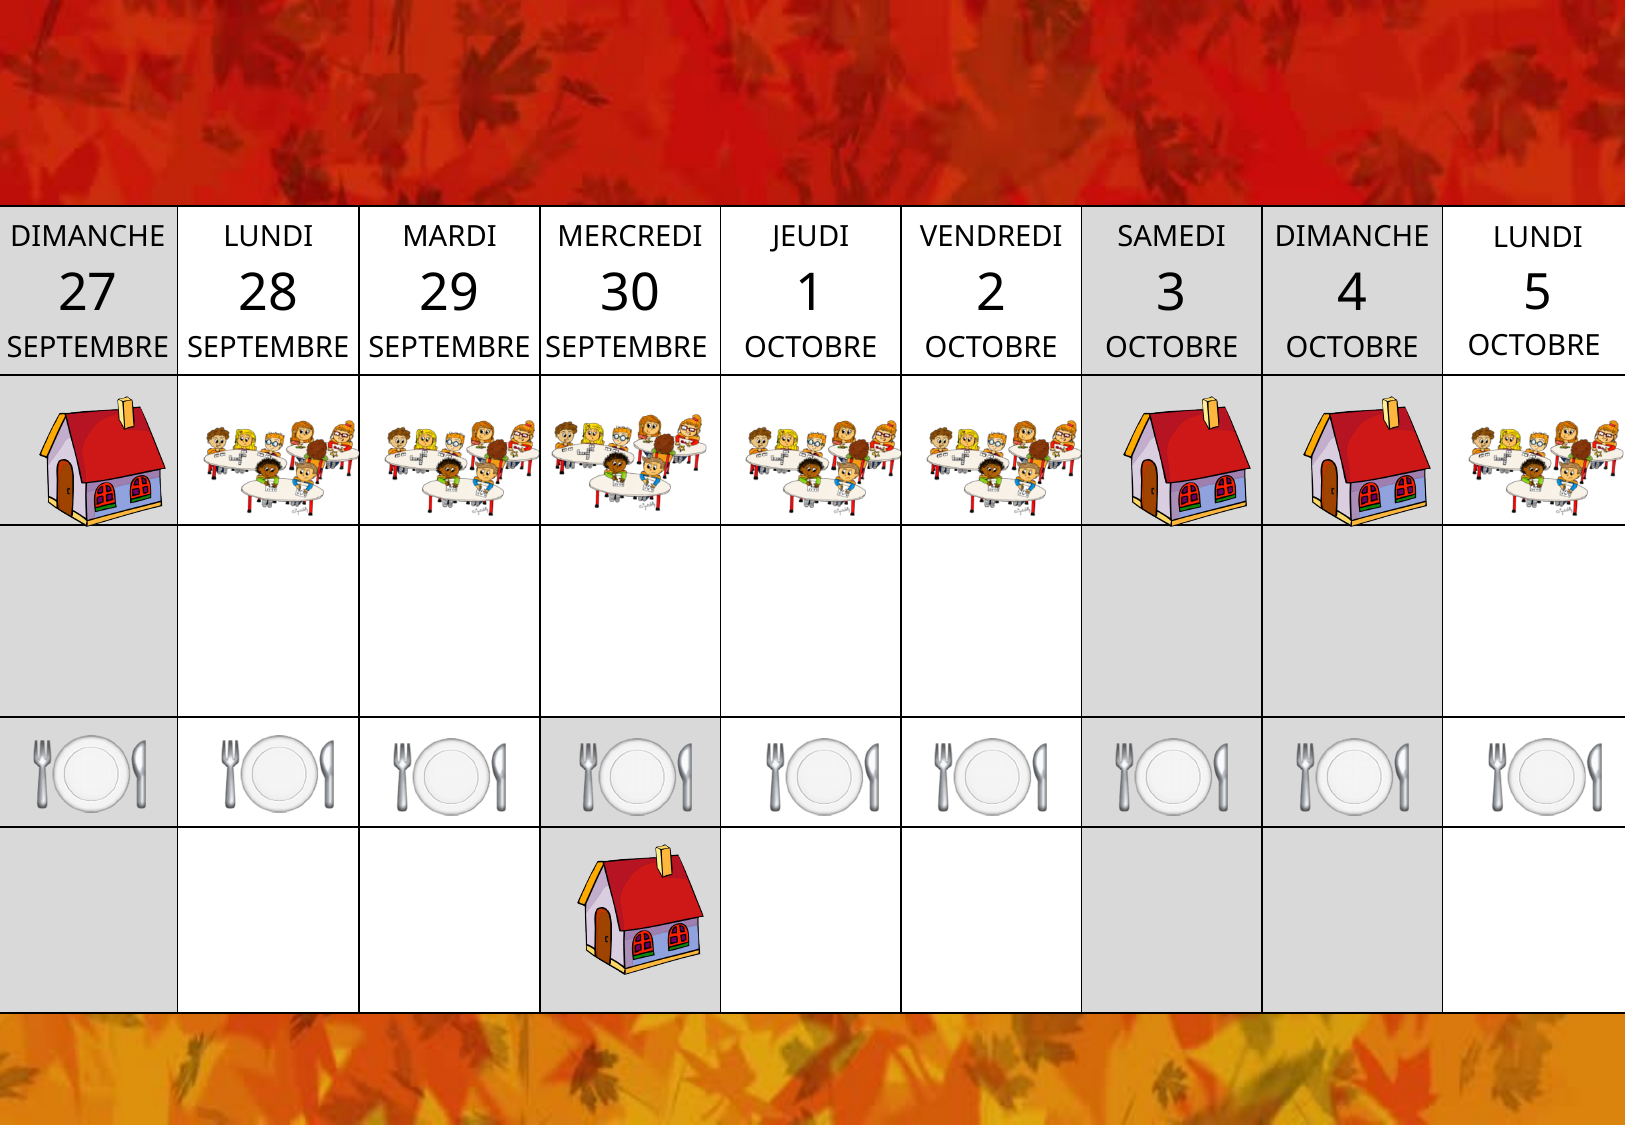

| DIMANCHE 27 SEPTEMBRE | LUNDI 28 SEPTEMBRE | MARDI 29 SEPTEMBRE | MERCREDI 30 SEPTEMBRE | JEUDI 1 OCTOBRE | VENDREDI 2 OCTOBRE | SAMEDI 3 OCTOBRE | DIMANCHE 4 OCTOBRE | LUNDI 5 OCTOBRE |
| --- | --- | --- | --- | --- | --- | --- | --- | --- |
| | | | | | | | | |
| | | | | | | | | |
| | | | | | | | | |
| | | | | | | | | |